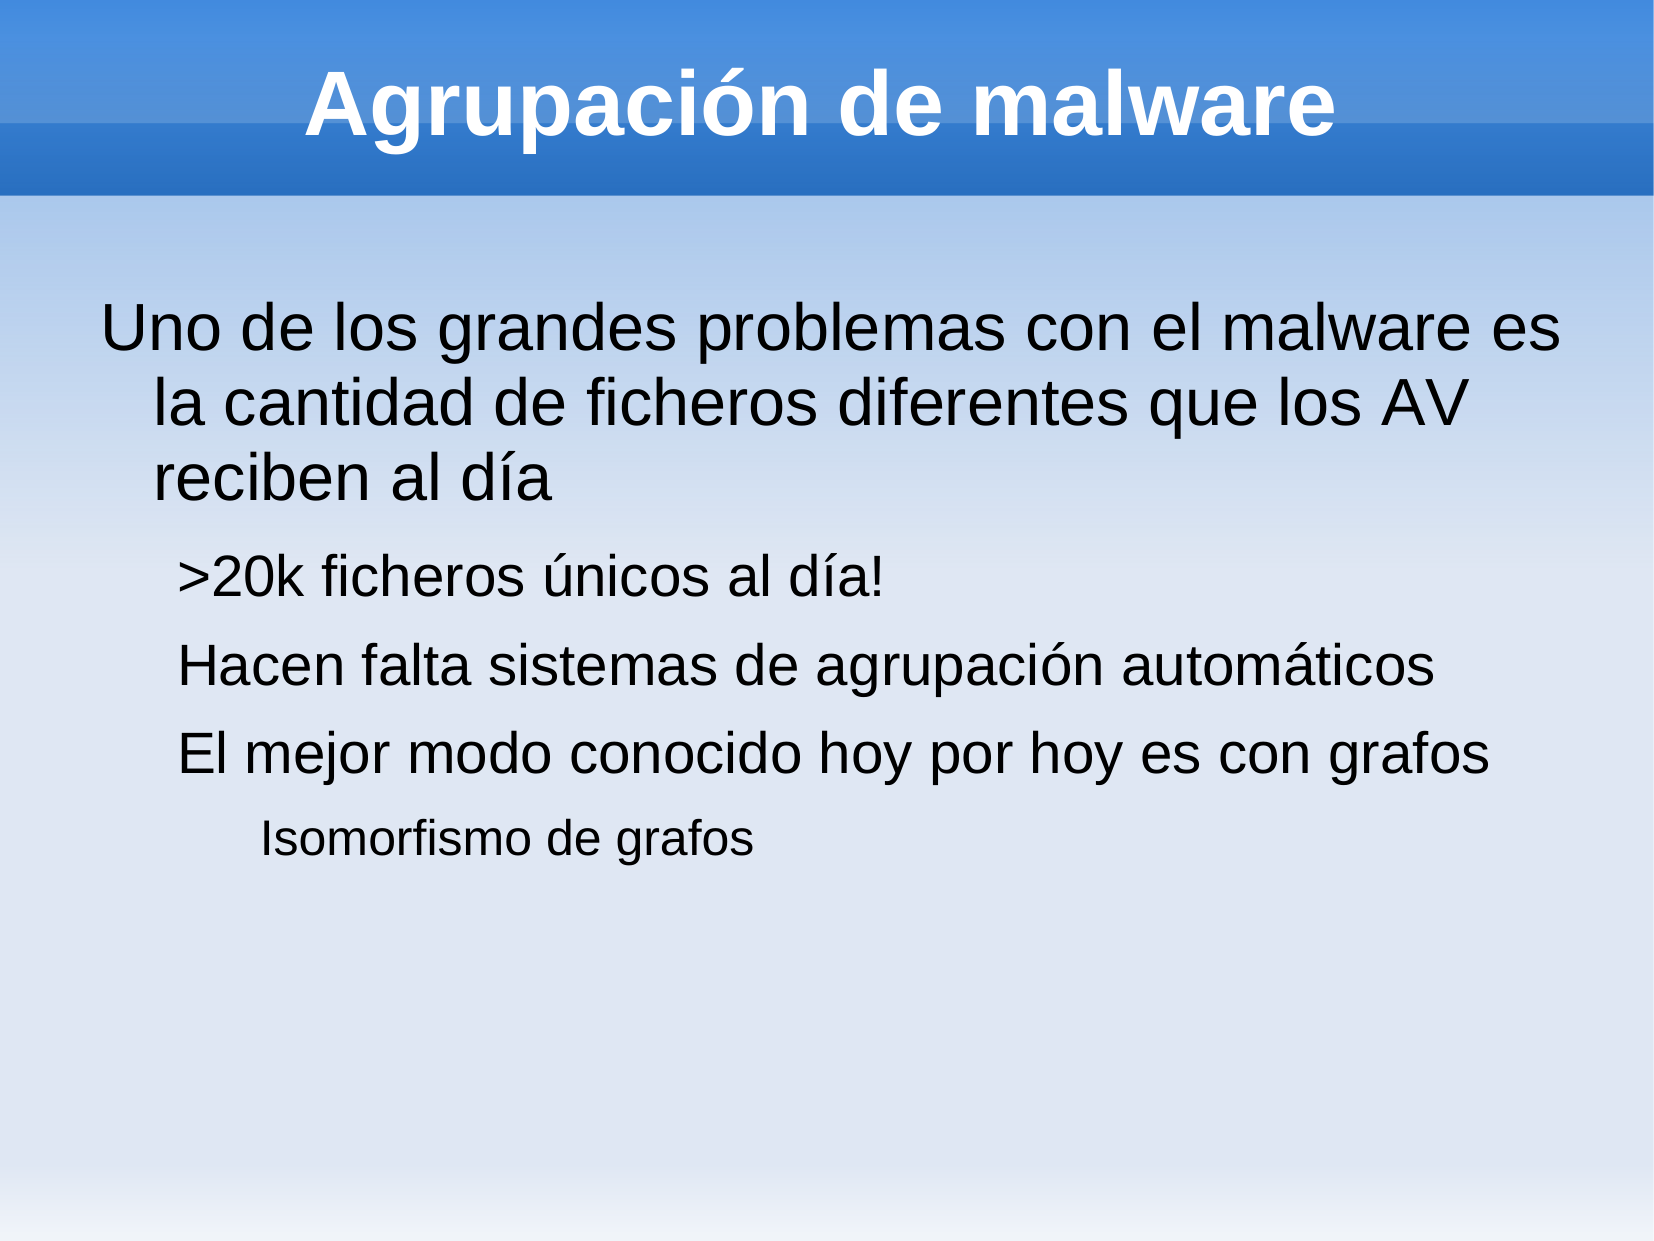

# Agrupación de malware
Uno de los grandes problemas con el malware es la cantidad de ficheros diferentes que los AV reciben al día
>20k ficheros únicos al día!
Hacen falta sistemas de agrupación automáticos
El mejor modo conocido hoy por hoy es con grafos
Isomorfismo de grafos